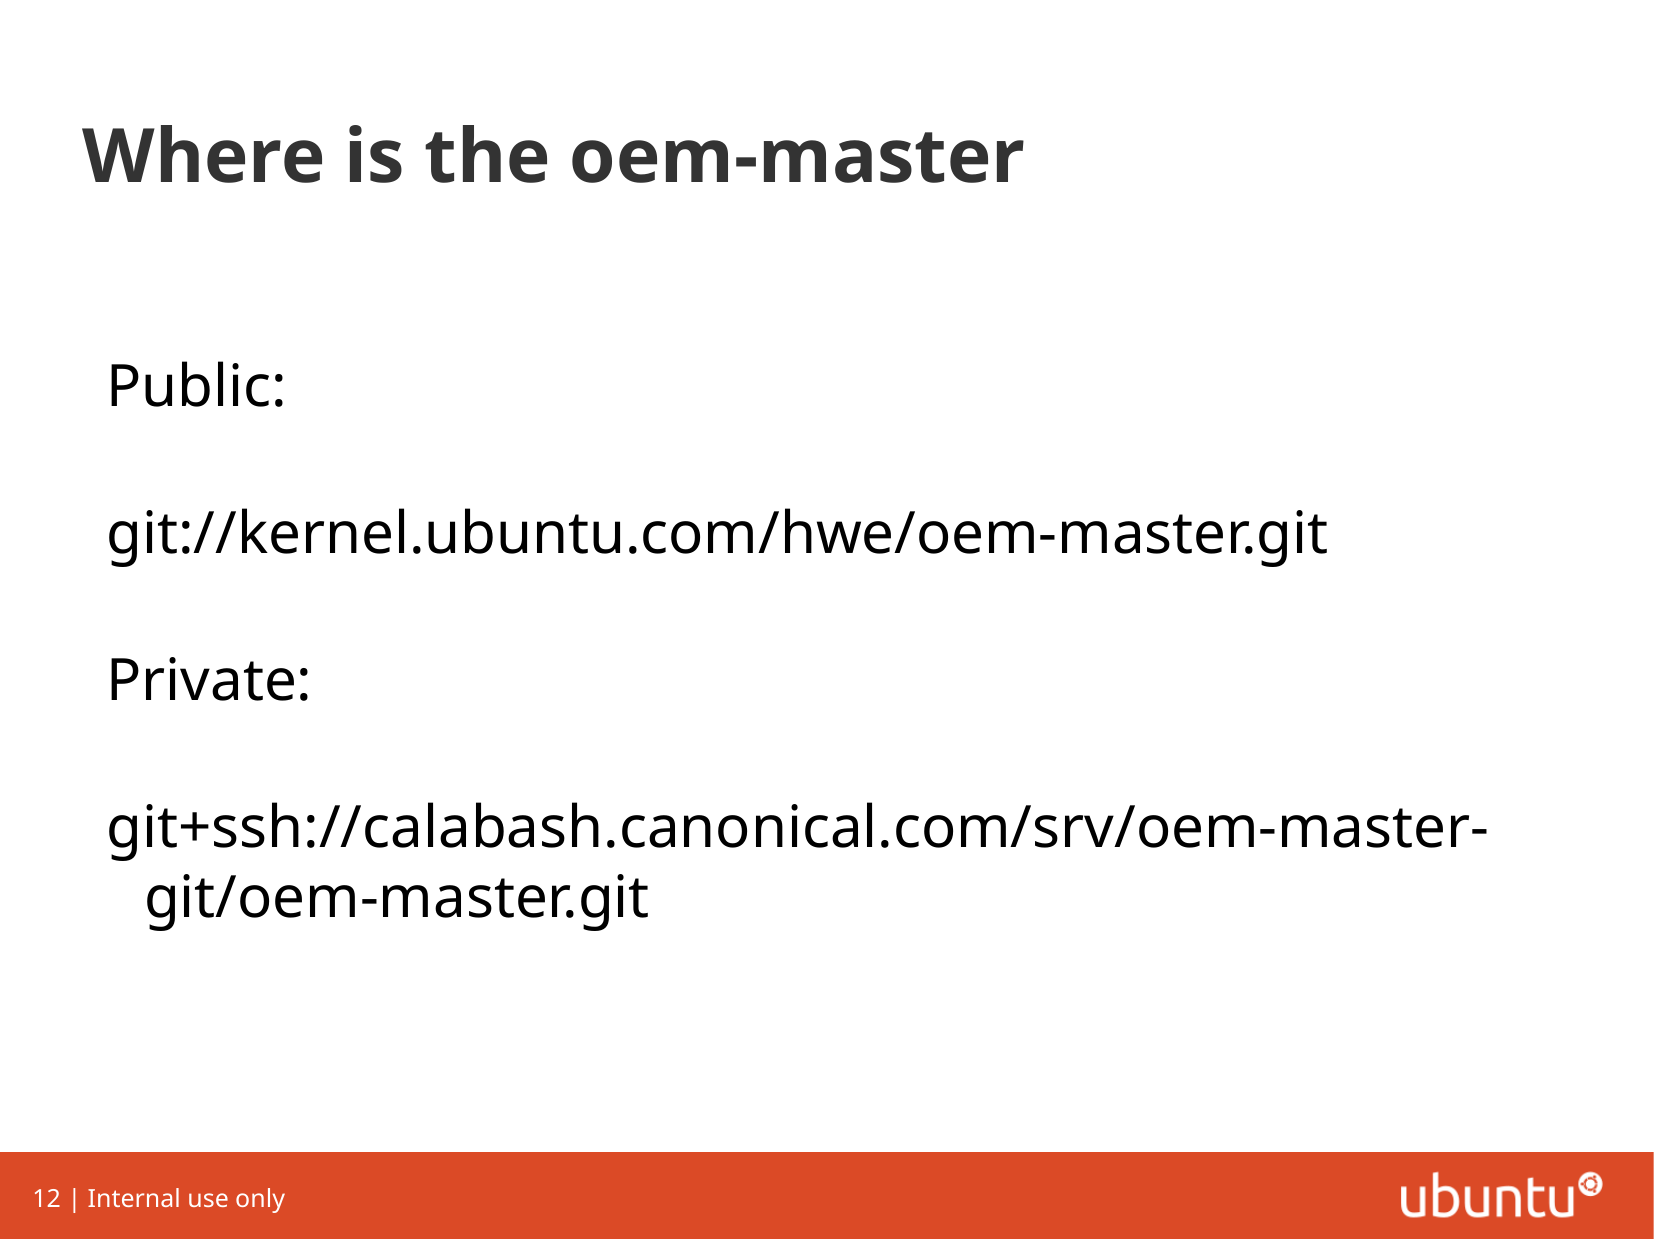

# Where is the oem-master
Public:
git://kernel.ubuntu.com/hwe/oem-master.git
Private:
git+ssh://calabash.canonical.com/srv/oem-master-git/oem-master.git